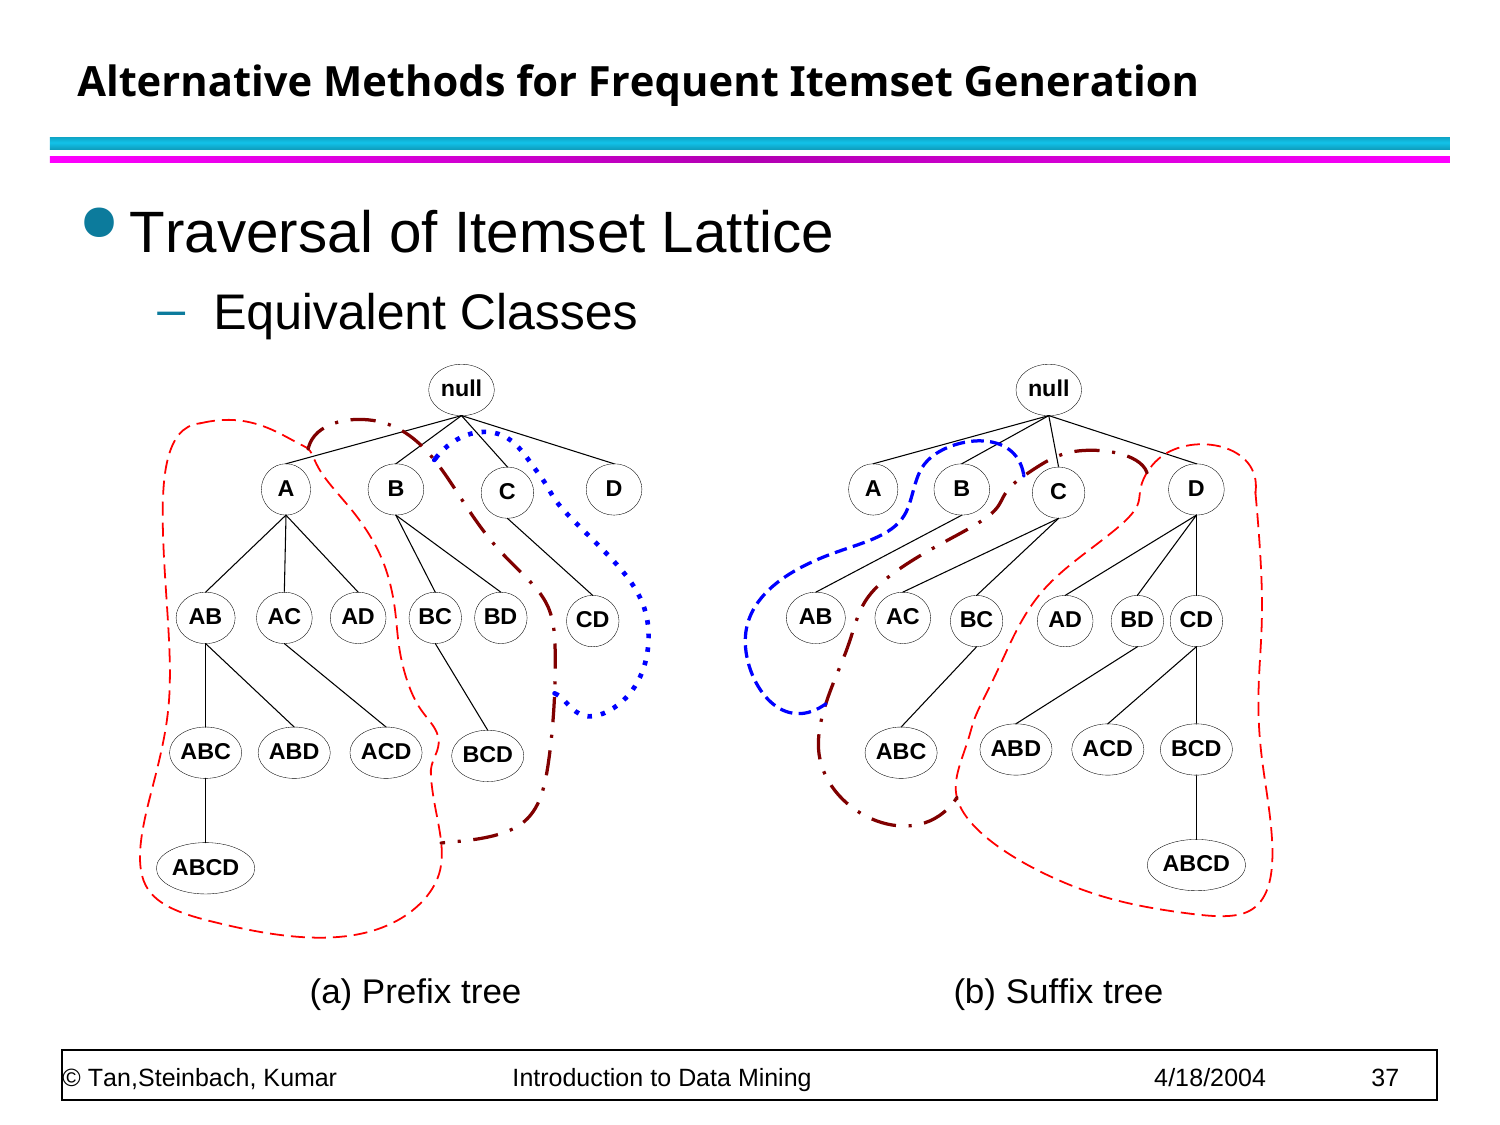

# Alternative Methods for Frequent Itemset Generation
Traversal of Itemset Lattice
Equivalent Classes